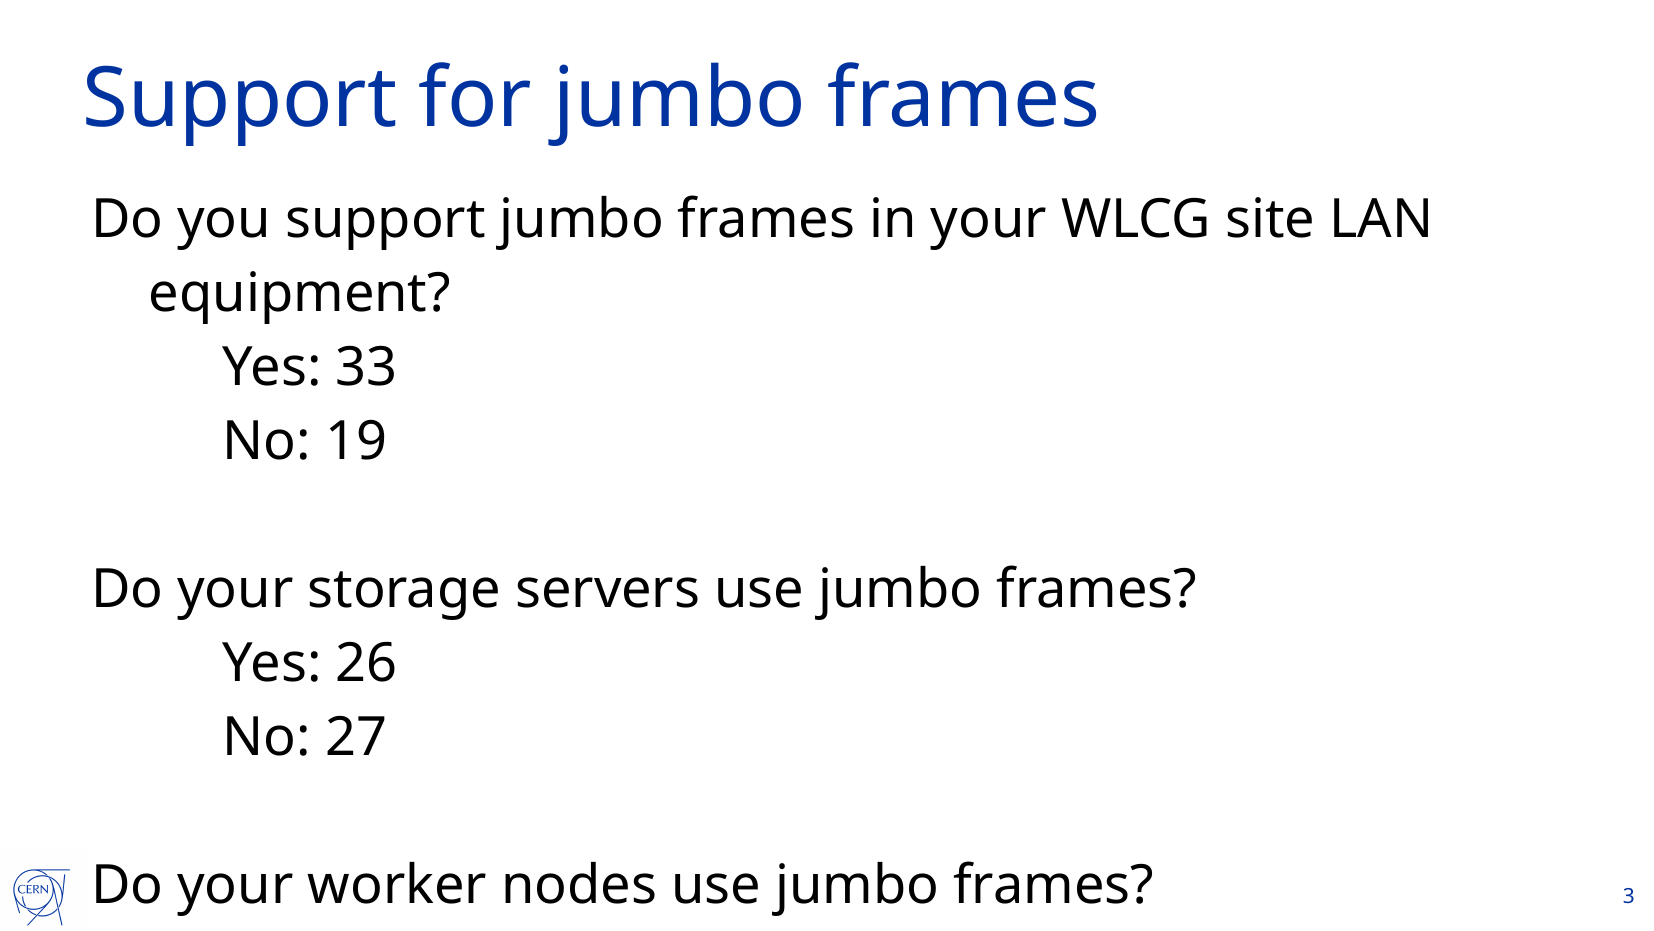

# Support for jumbo frames
Do you support jumbo frames in your WLCG site LAN equipment?
	Yes: 33
	No: 19
Do your storage servers use jumbo frames?
	Yes: 26
	No: 27
Do your worker nodes use jumbo frames?
	Yes: 19
	No: 32